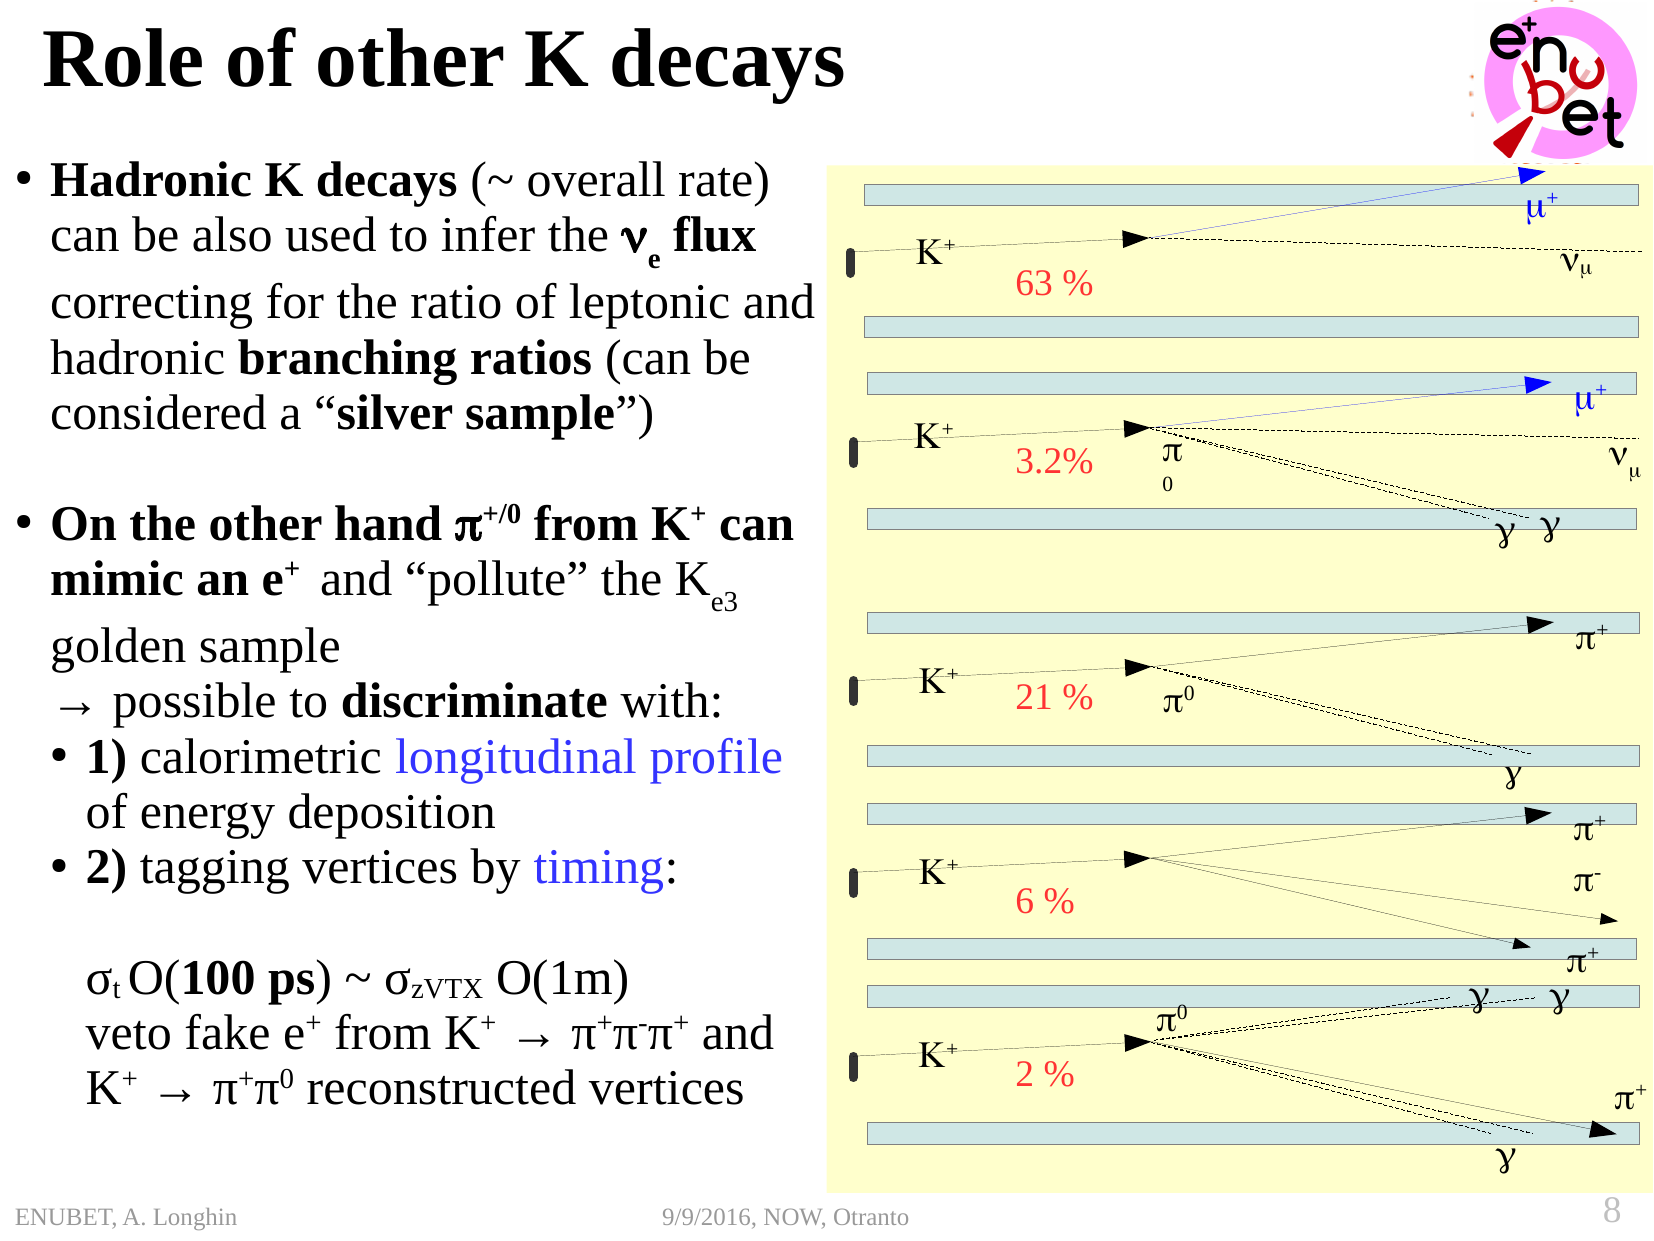

# Role of other K decays
Hadronic K decays (~ overall rate) can be also used to infer the ne flux correcting for the ratio of leptonic and hadronic branching ratios (can be considered a “silver sample”)
On the other hand p+/0 from K+ can mimic an e+ and “pollute” the Ke3 golden sample
→ possible to discriminate with:
1) calorimetric longitudinal profile of energy deposition
2) tagging vertices by timing:
σt O(100 ps) ~ σzVTX O(1m)
veto fake e+ from K+ → π+π-π+ and K+ → π+π0 reconstructed vertices
m+
K+
nm
63 %
m+
K+
p0
nm
3.2%
g
g
p+
K+
21 %
p0
g
g
p+
K+
p-
6 %
p+
g
g
p0
K+
2 %
p+
g
g